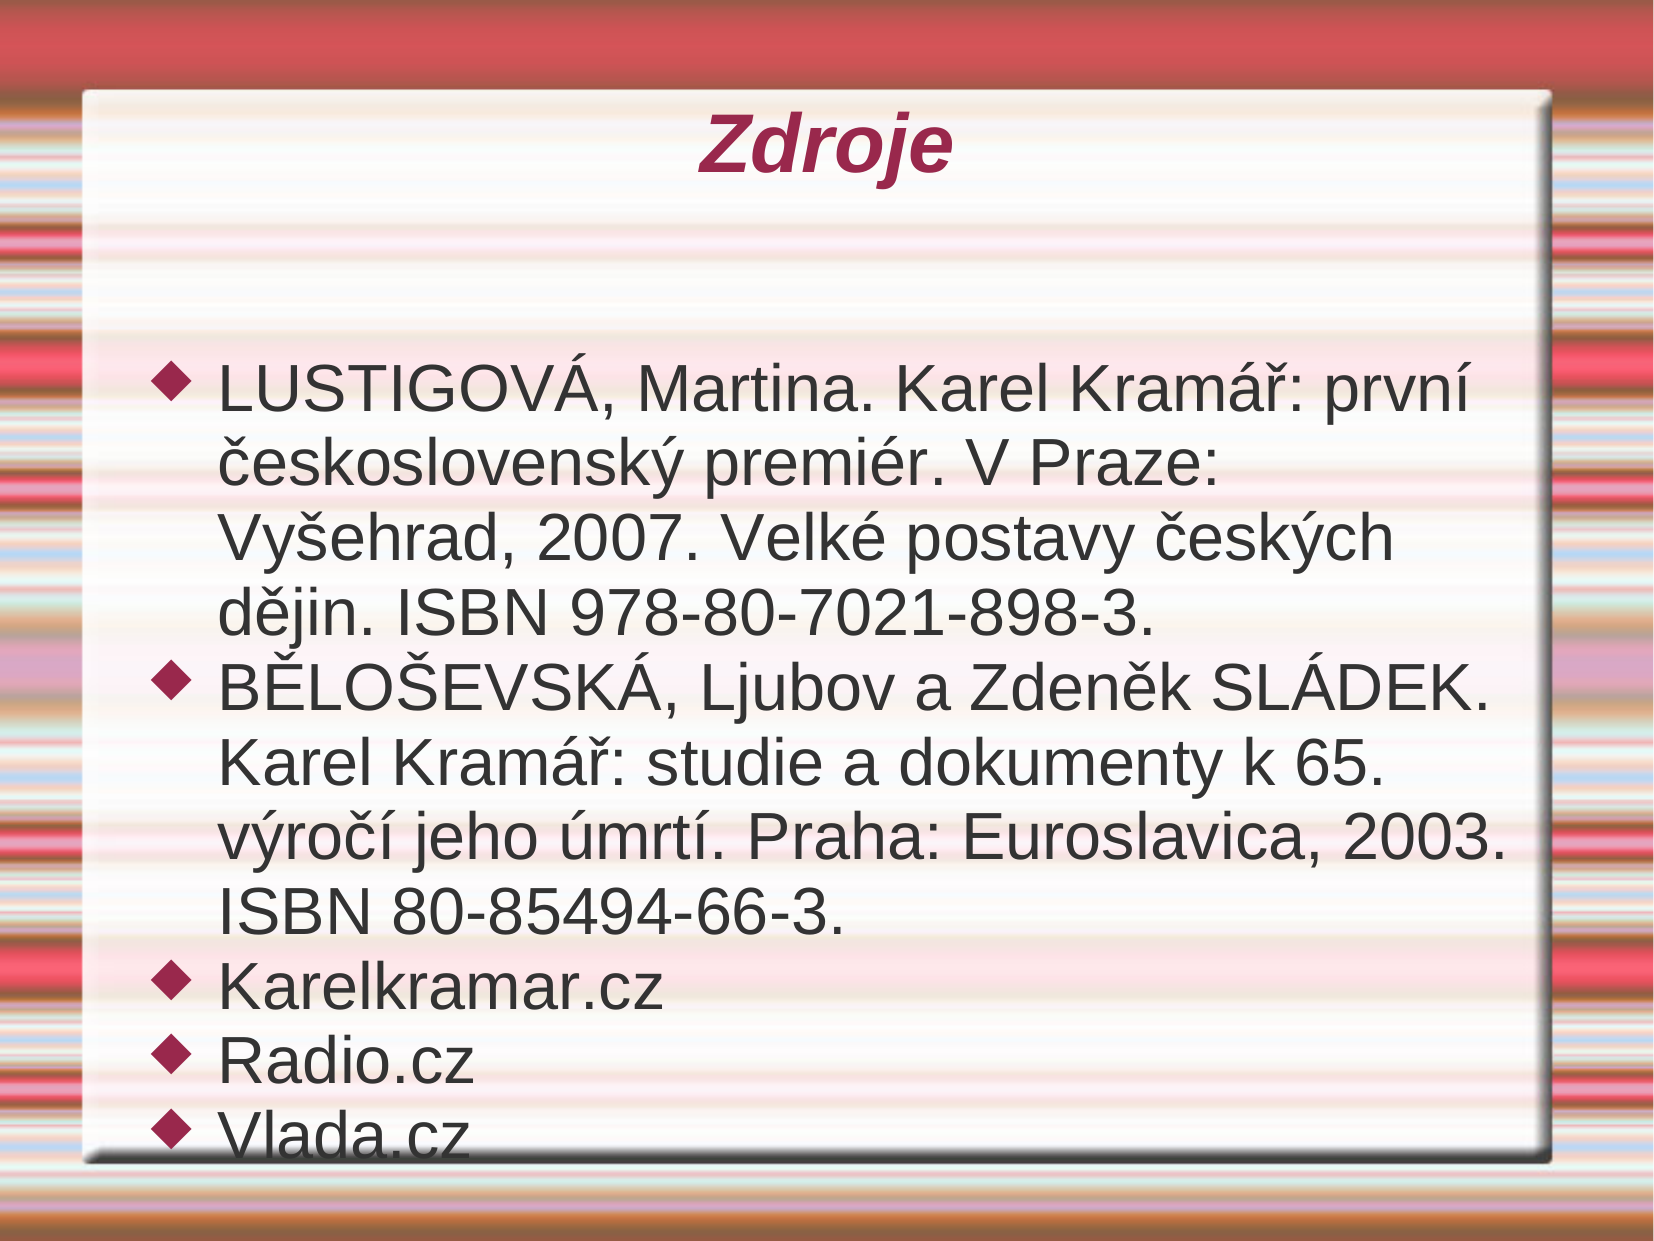

# Zdroje
LUSTIGOVÁ, Martina. Karel Kramář: první československý premiér. V Praze: Vyšehrad, 2007. Velké postavy českých dějin. ISBN 978-80-7021-898-3.
BĚLOŠEVSKÁ, Ljubov a Zdeněk SLÁDEK. Karel Kramář: studie a dokumenty k 65. výročí jeho úmrtí. Praha: Euroslavica, 2003. ISBN 80-85494-66-3.
Karelkramar.cz
Radio.cz
Vlada.cz